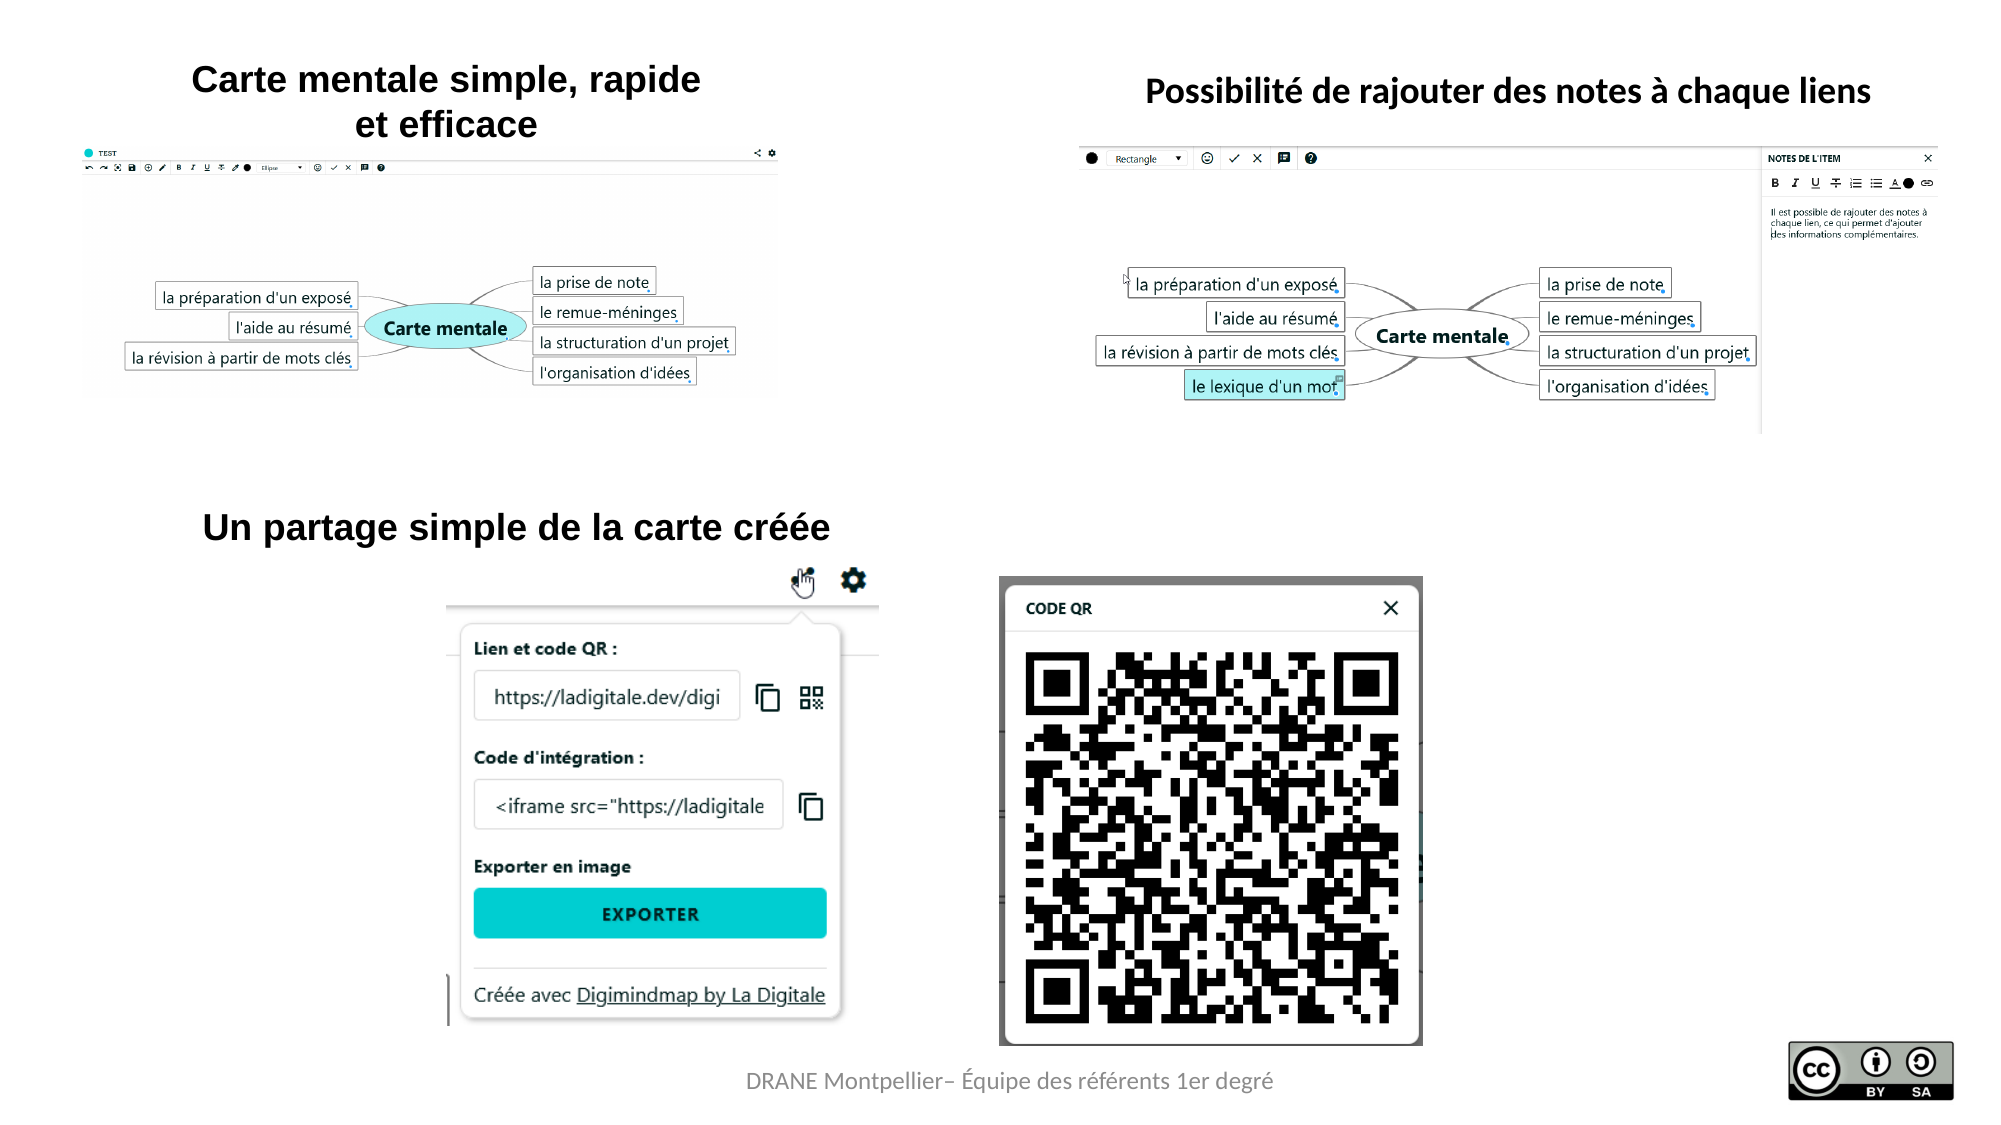

Carte mentale simple, rapide et efficace
Possibilité de rajouter des notes à chaque liens
Un partage simple de la carte créée
DRANE Montpellier– Équipe des référents 1er degré